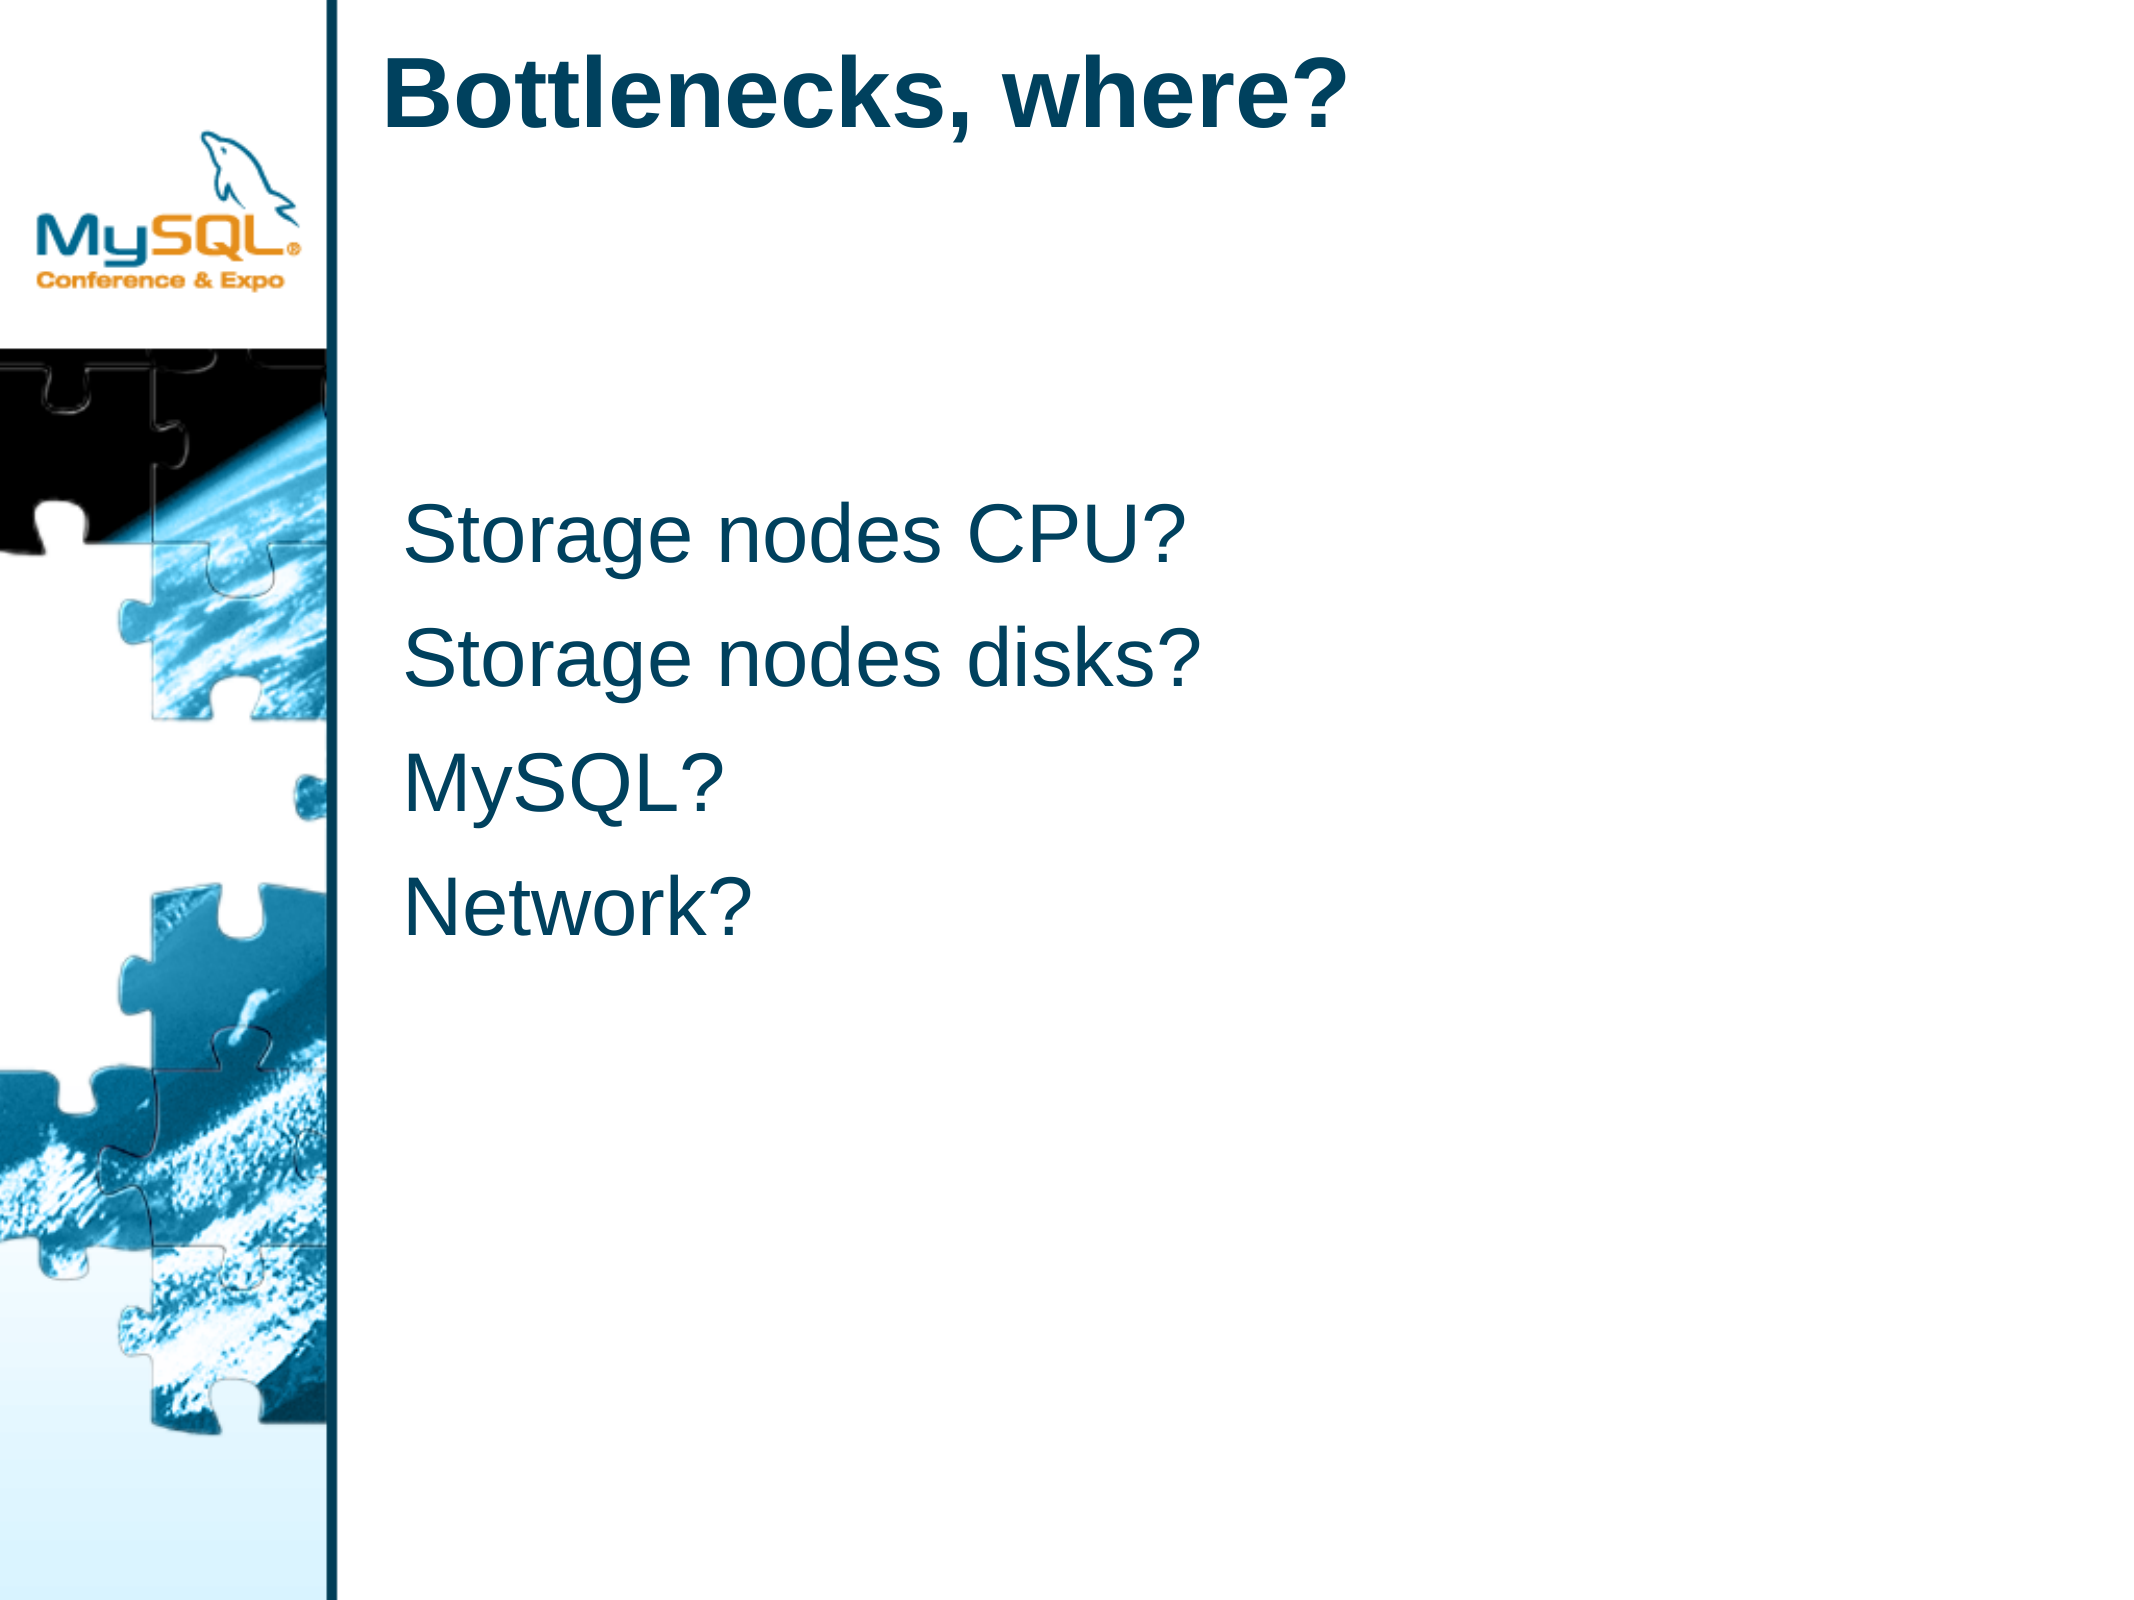

# Bottlenecks, where?
Storage nodes CPU?
Storage nodes disks?
MySQL?
Network?